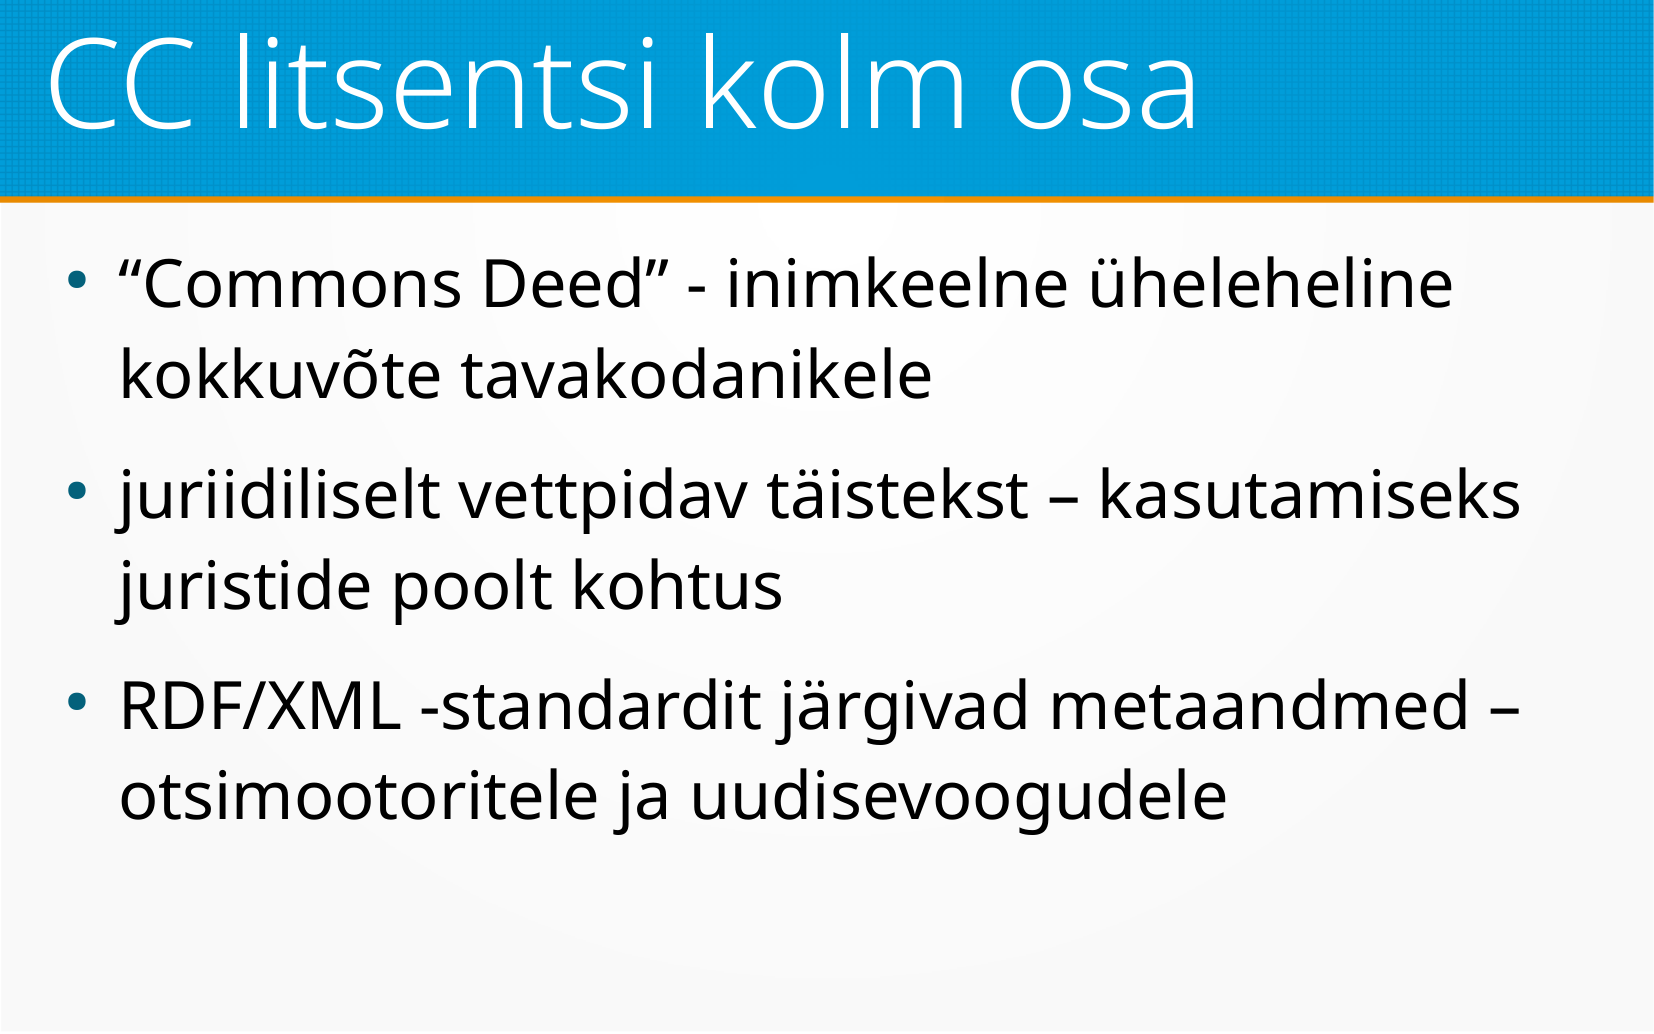

# CC litsentsi kolm osa
“Commons Deed” - inimkeelne üheleheline kokkuvõte tavakodanikele
juriidiliselt vettpidav täistekst – kasutamiseks juristide poolt kohtus
RDF/XML -standardit järgivad metaandmed – otsimootoritele ja uudisevoogudele